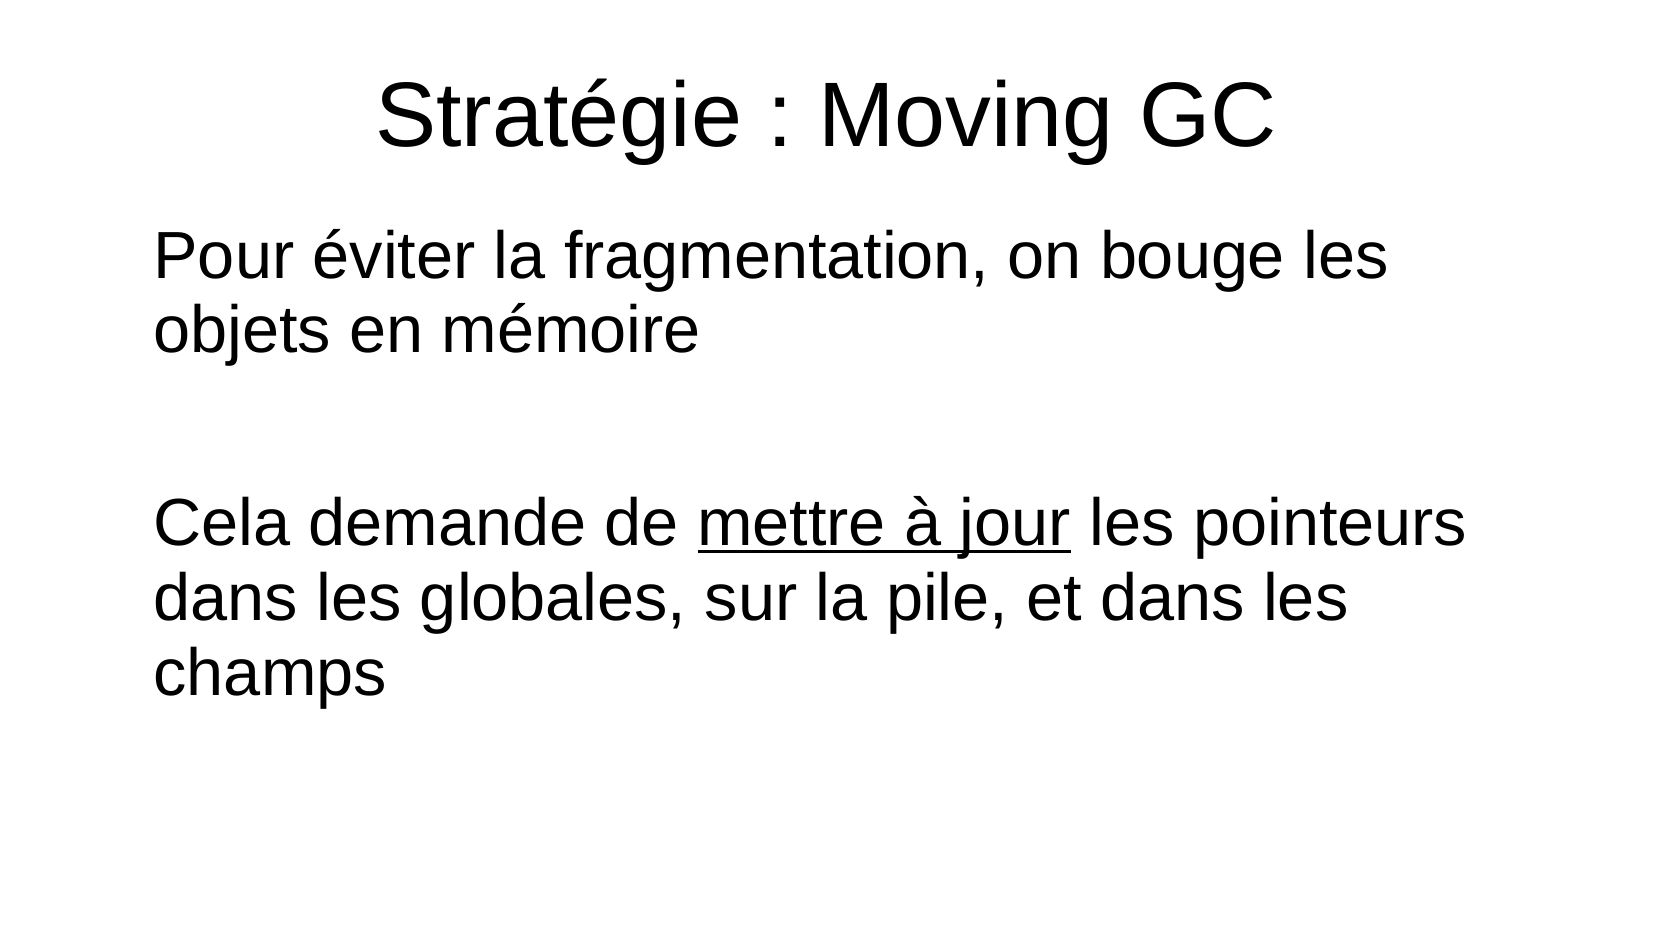

# Stratégie : Moving GC
Pour éviter la fragmentation, on bouge les objets en mémoire
Cela demande de mettre à jour les pointeurs dans les globales, sur la pile, et dans les champs